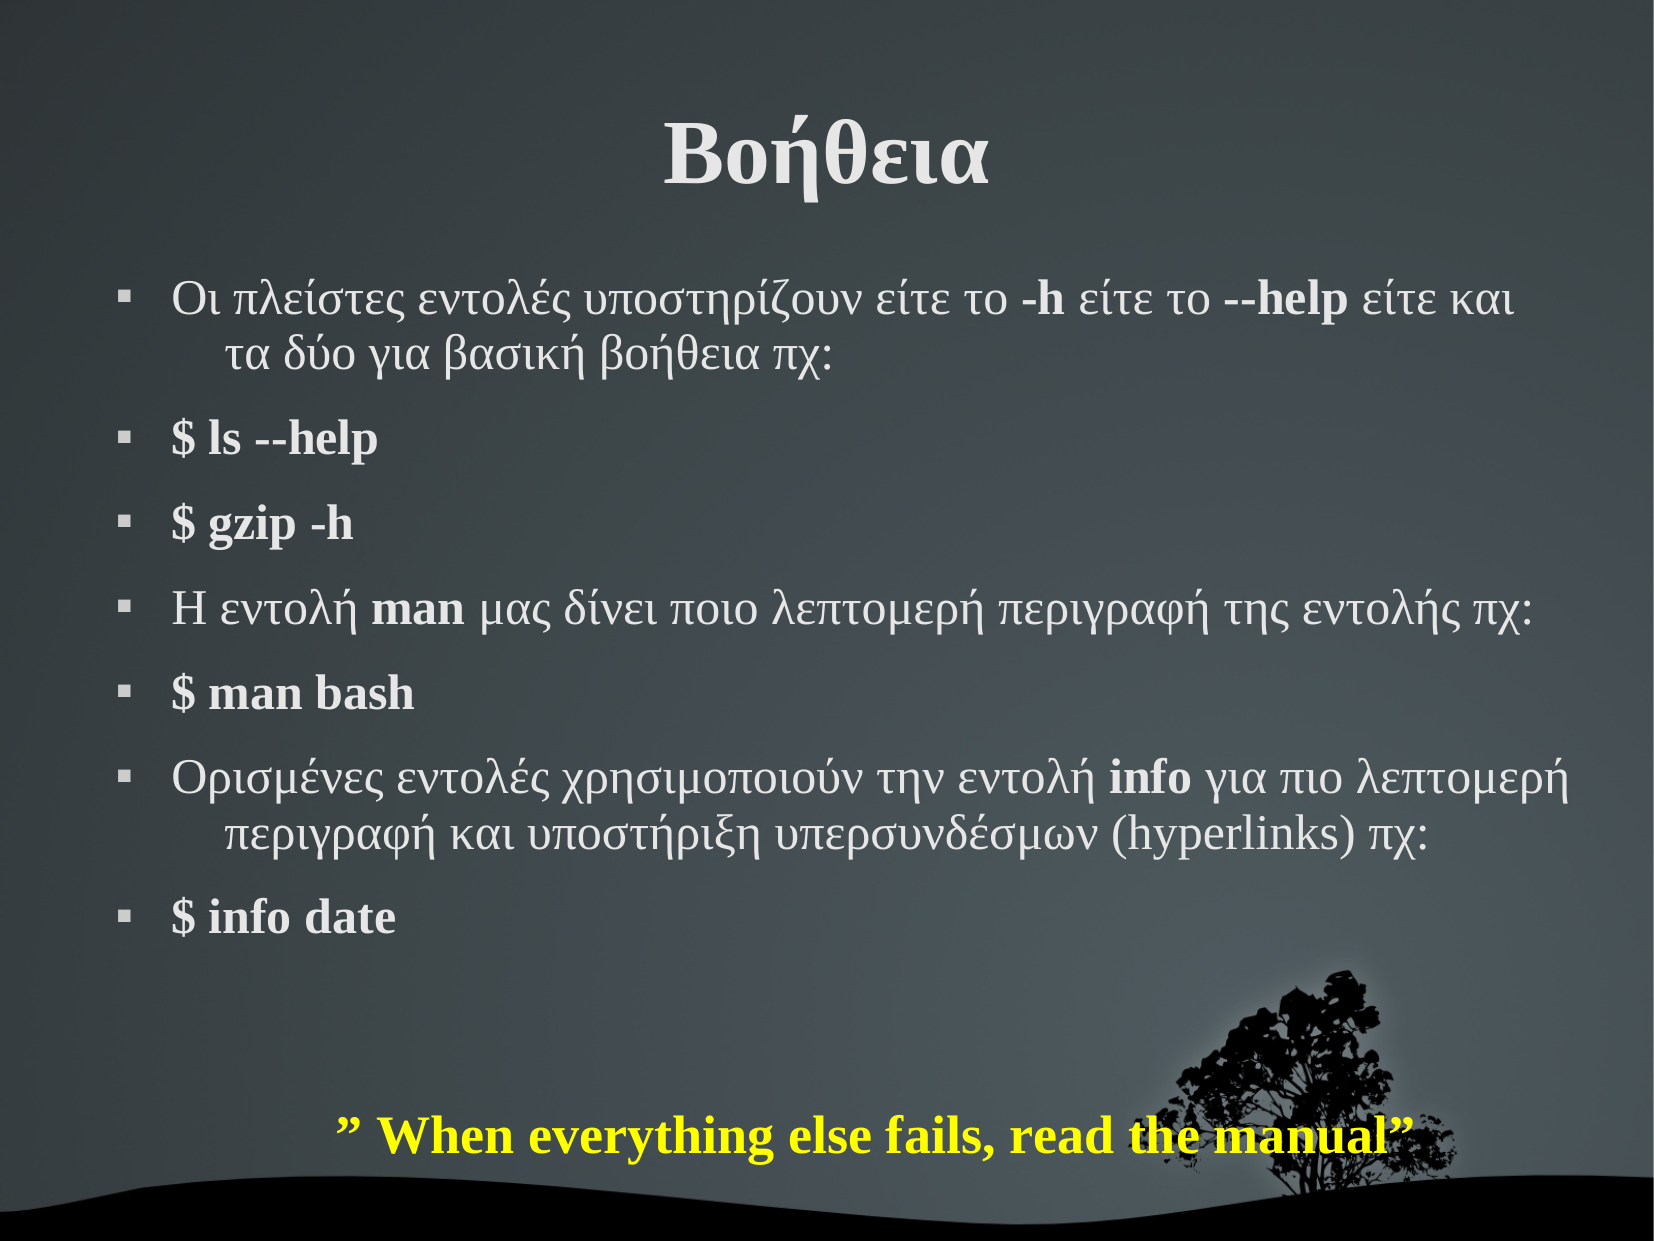

# Βοήθεια
Οι πλείστες εντολές υποστηρίζουν είτε το -h είτε το --help είτε και τα δύο για βασική βοήθεια πχ:
$ ls --help
$ gzip -h
Η εντολή man μας δίνει ποιο λεπτομερή περιγραφή της εντολής πχ:
$ man bash
Ορισμένες εντολές χρησιμοποιούν την εντολή info για πιο λεπτομερή περιγραφή και υποστήριξη υπερσυνδέσμων (hyperlinks) πχ:
$ info date
” When everything else fails, read the manual”